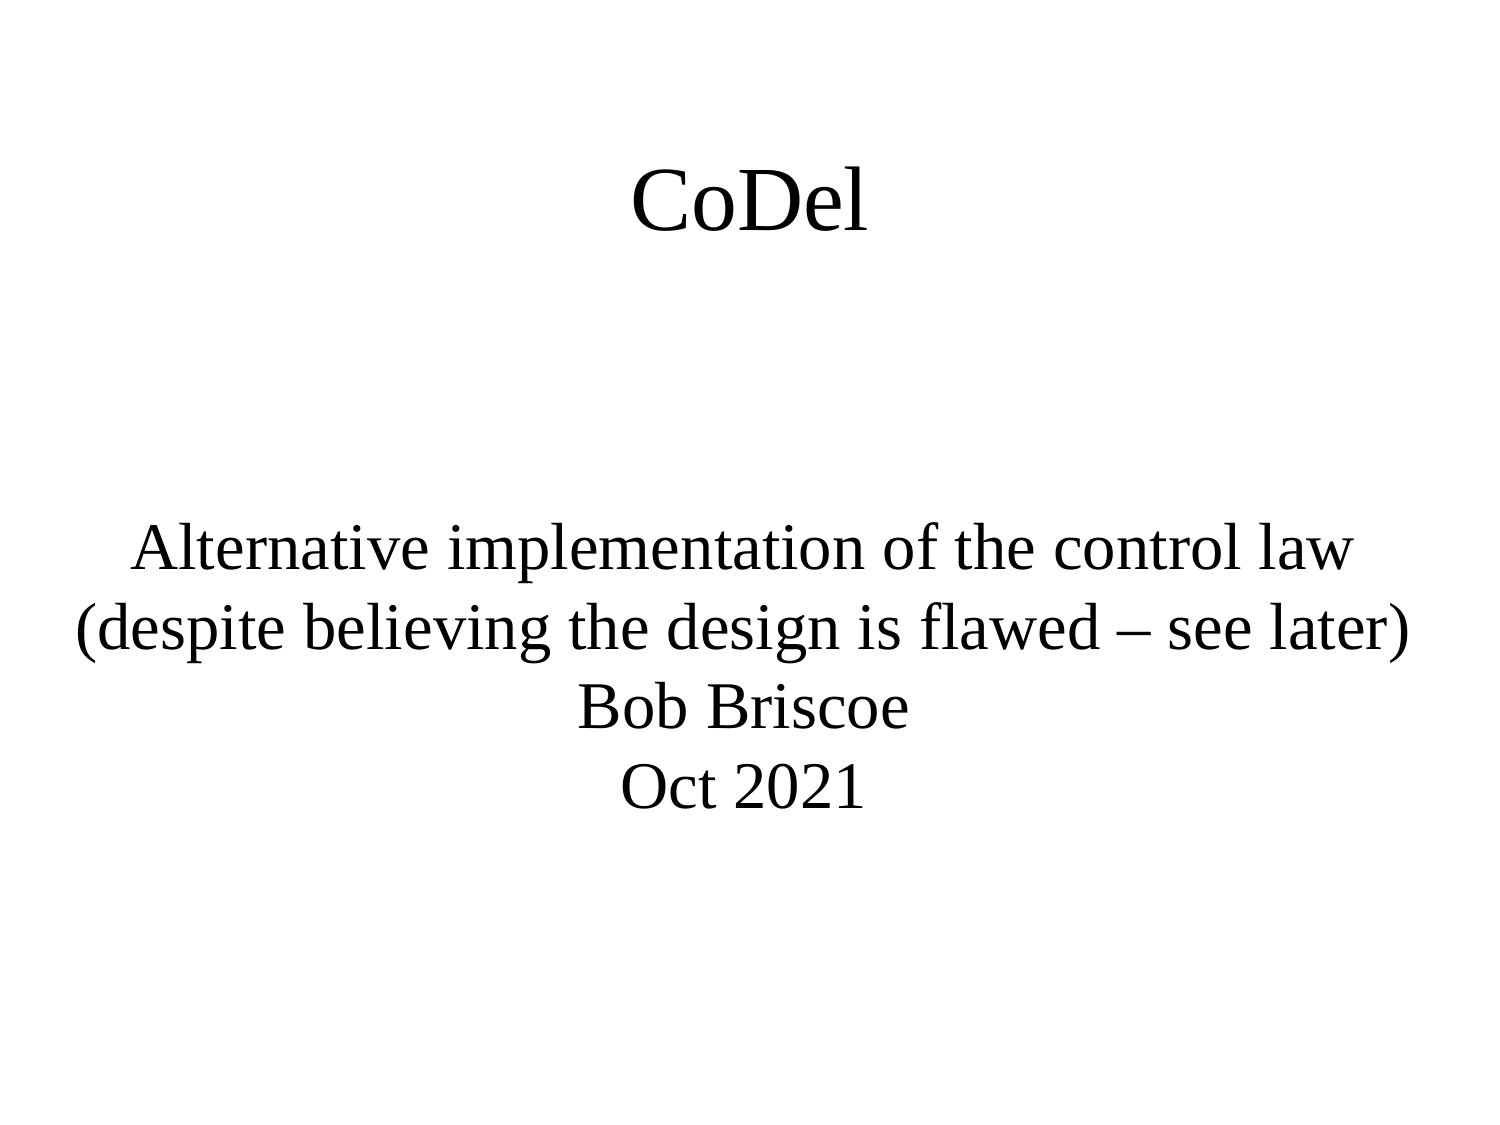

CoDel
Alternative implementation of the control law
(despite believing the design is flawed – see later)
Bob Briscoe
Oct 2021